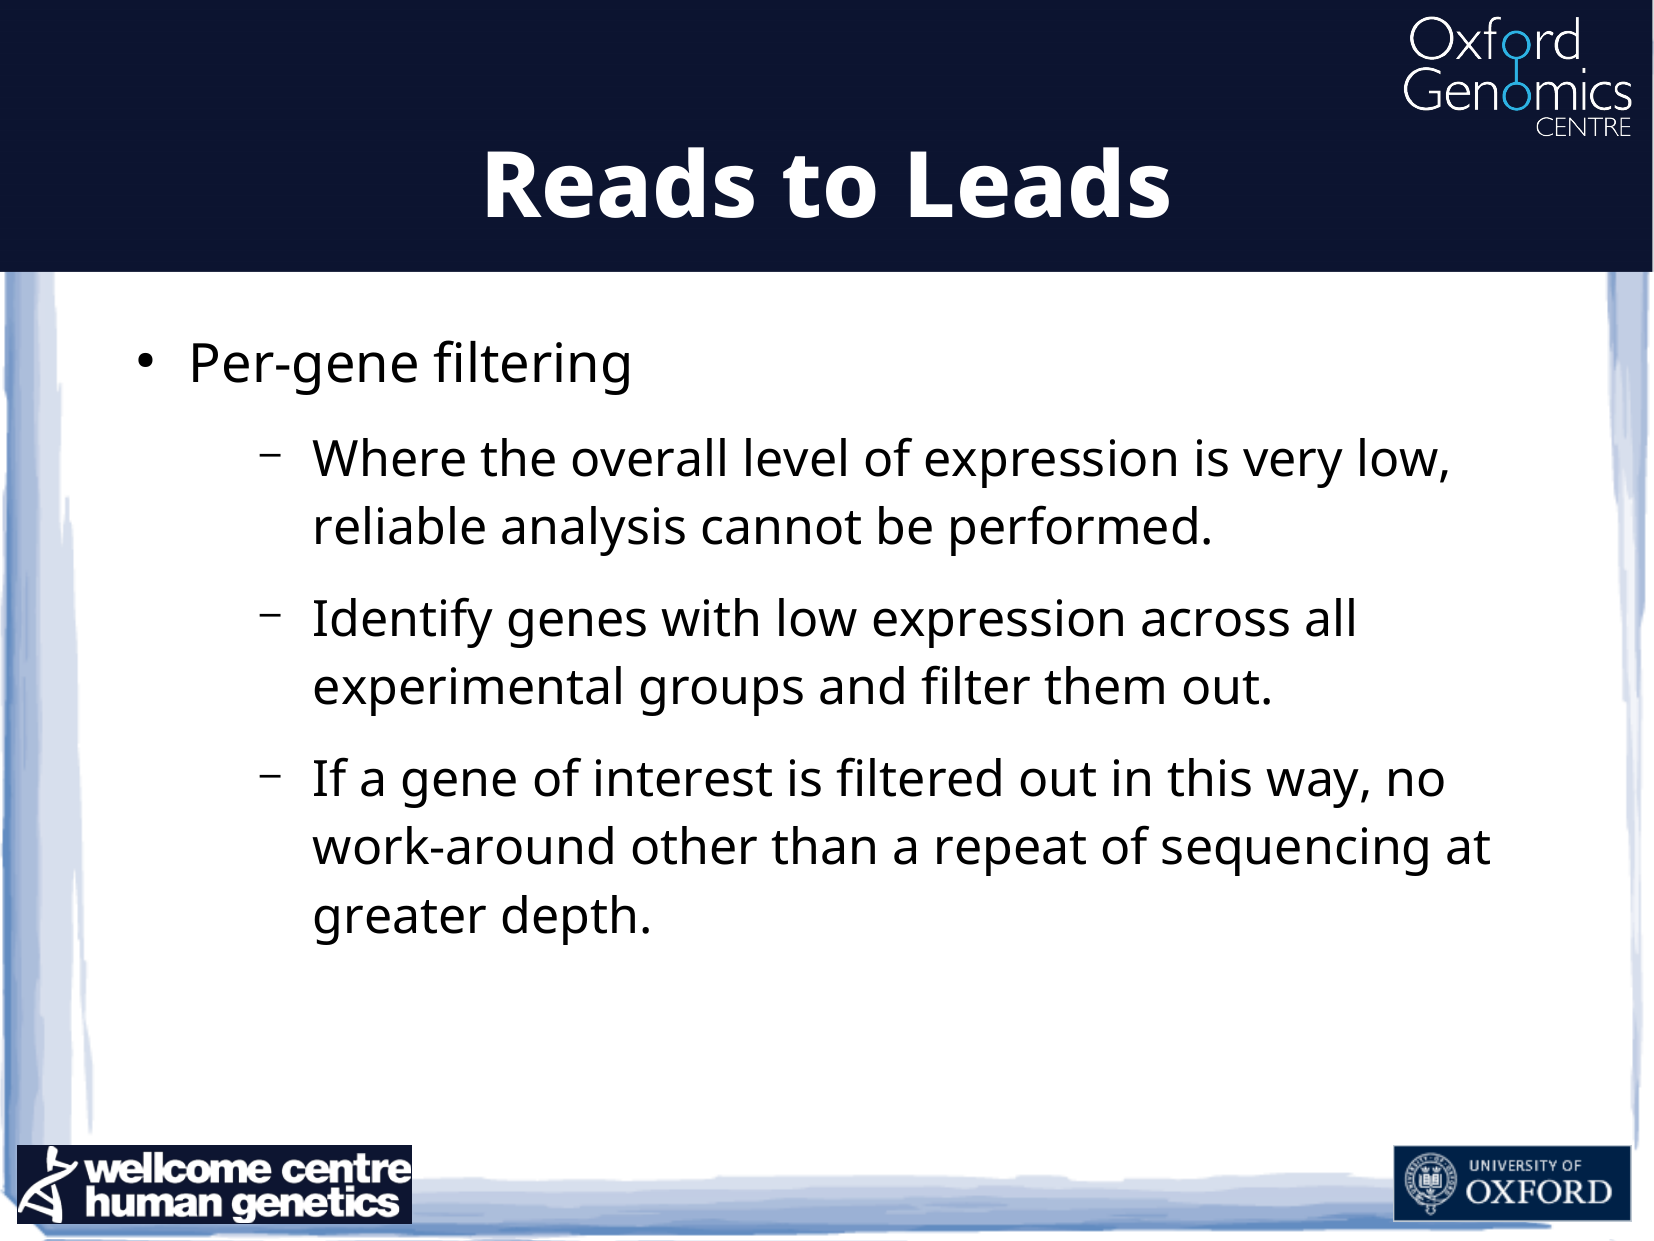

# Reads to Leads
Per-gene filtering
Where the overall level of expression is very low, reliable analysis cannot be performed.
Identify genes with low expression across all experimental groups and filter them out.
If a gene of interest is filtered out in this way, no work-around other than a repeat of sequencing at greater depth.